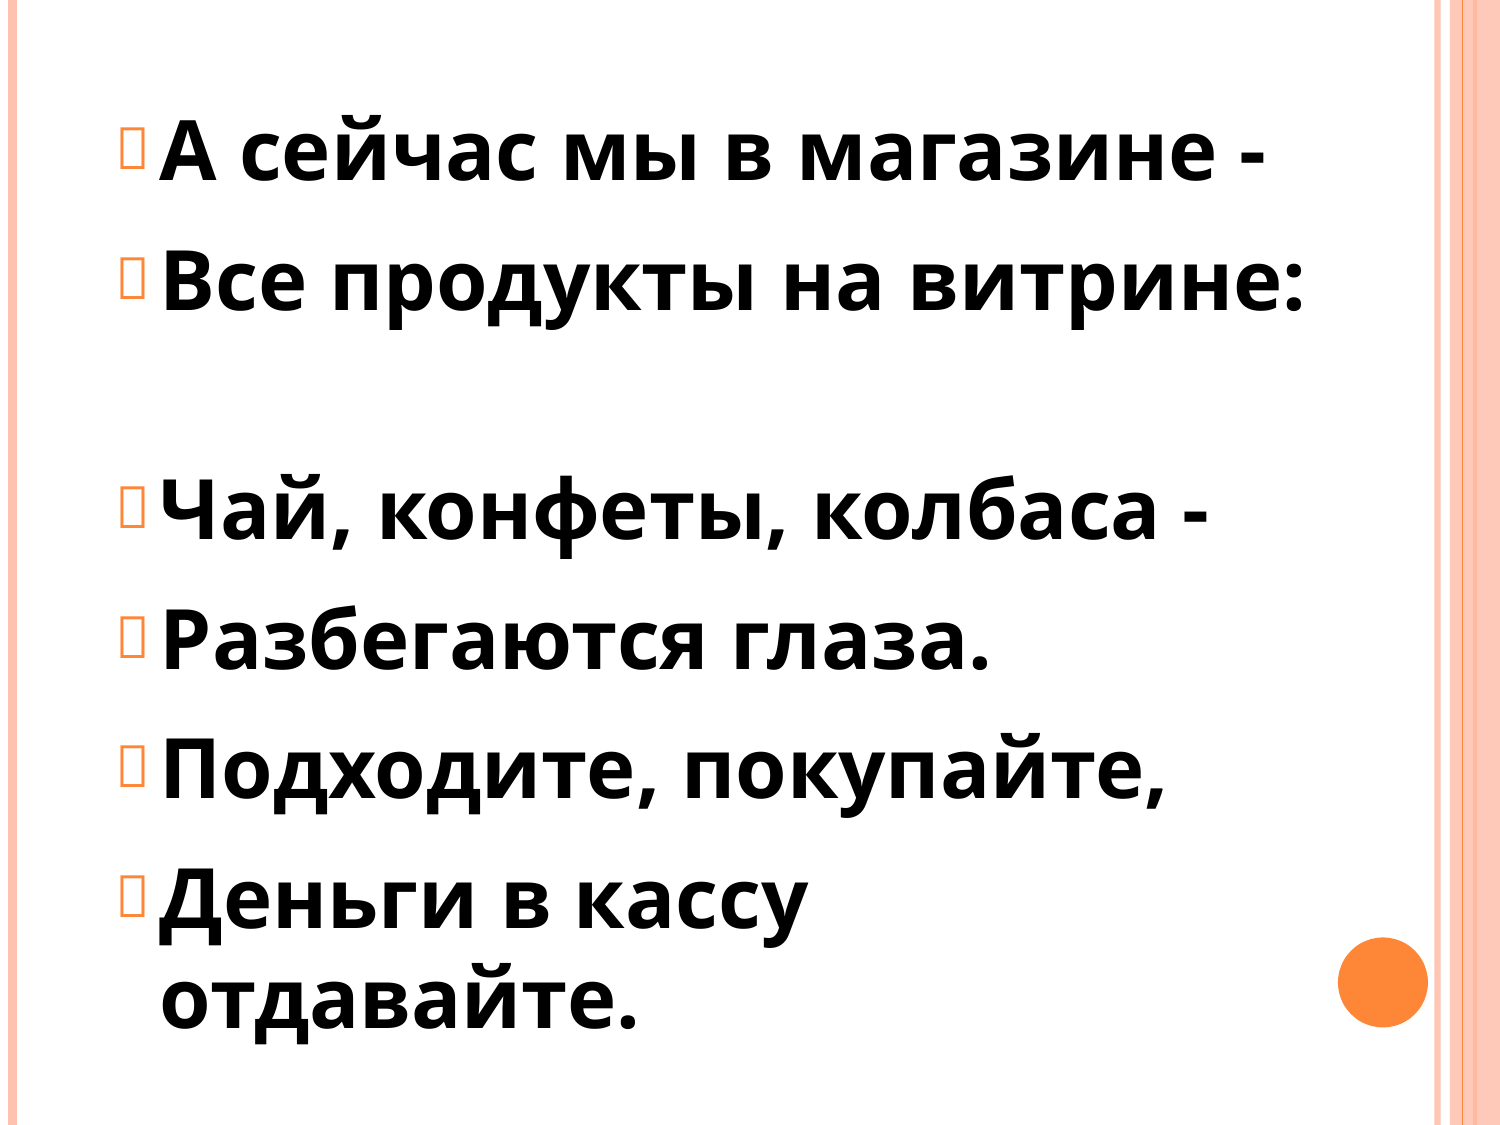

#
А сейчас мы в магазине -
Все продукты на витрине:
Чай, конфеты, колбаса -
Разбегаются глаза.
Подходите, покупайте,
Деньги в кассу отдавайте.